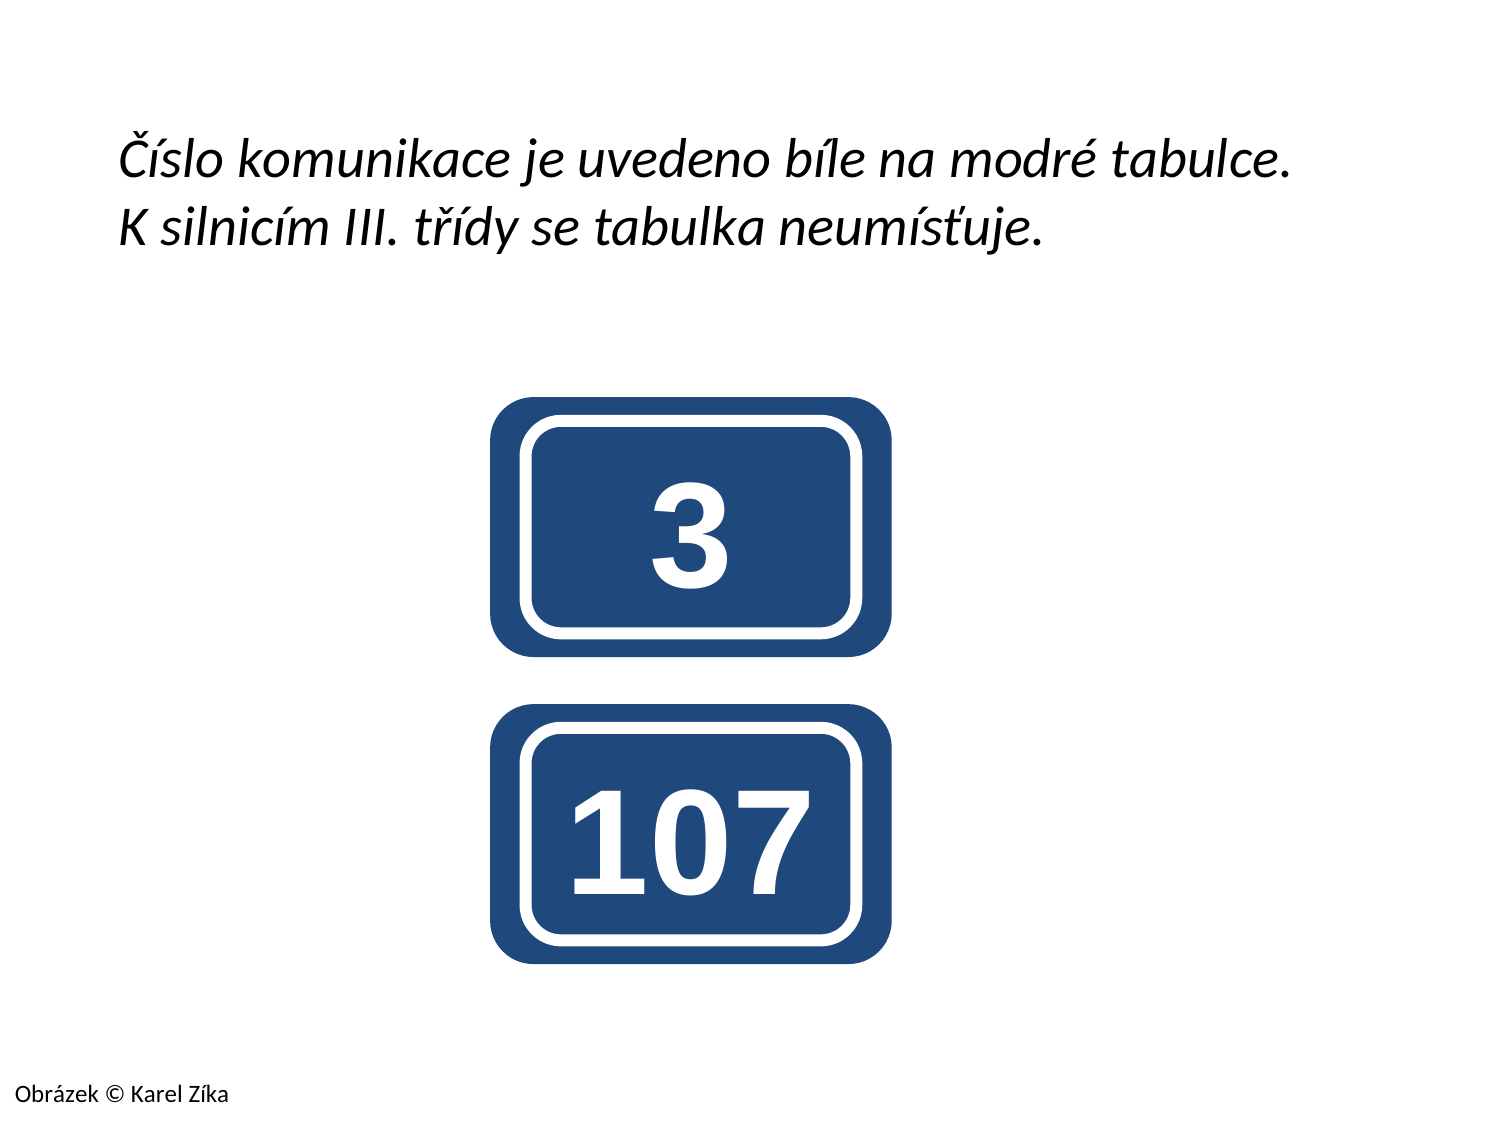

Číslo komunikace je uvedeno bíle na modré tabulce.
K silnicím III. třídy se tabulka neumísťuje.
3
107
Obrázek © Karel Zíka